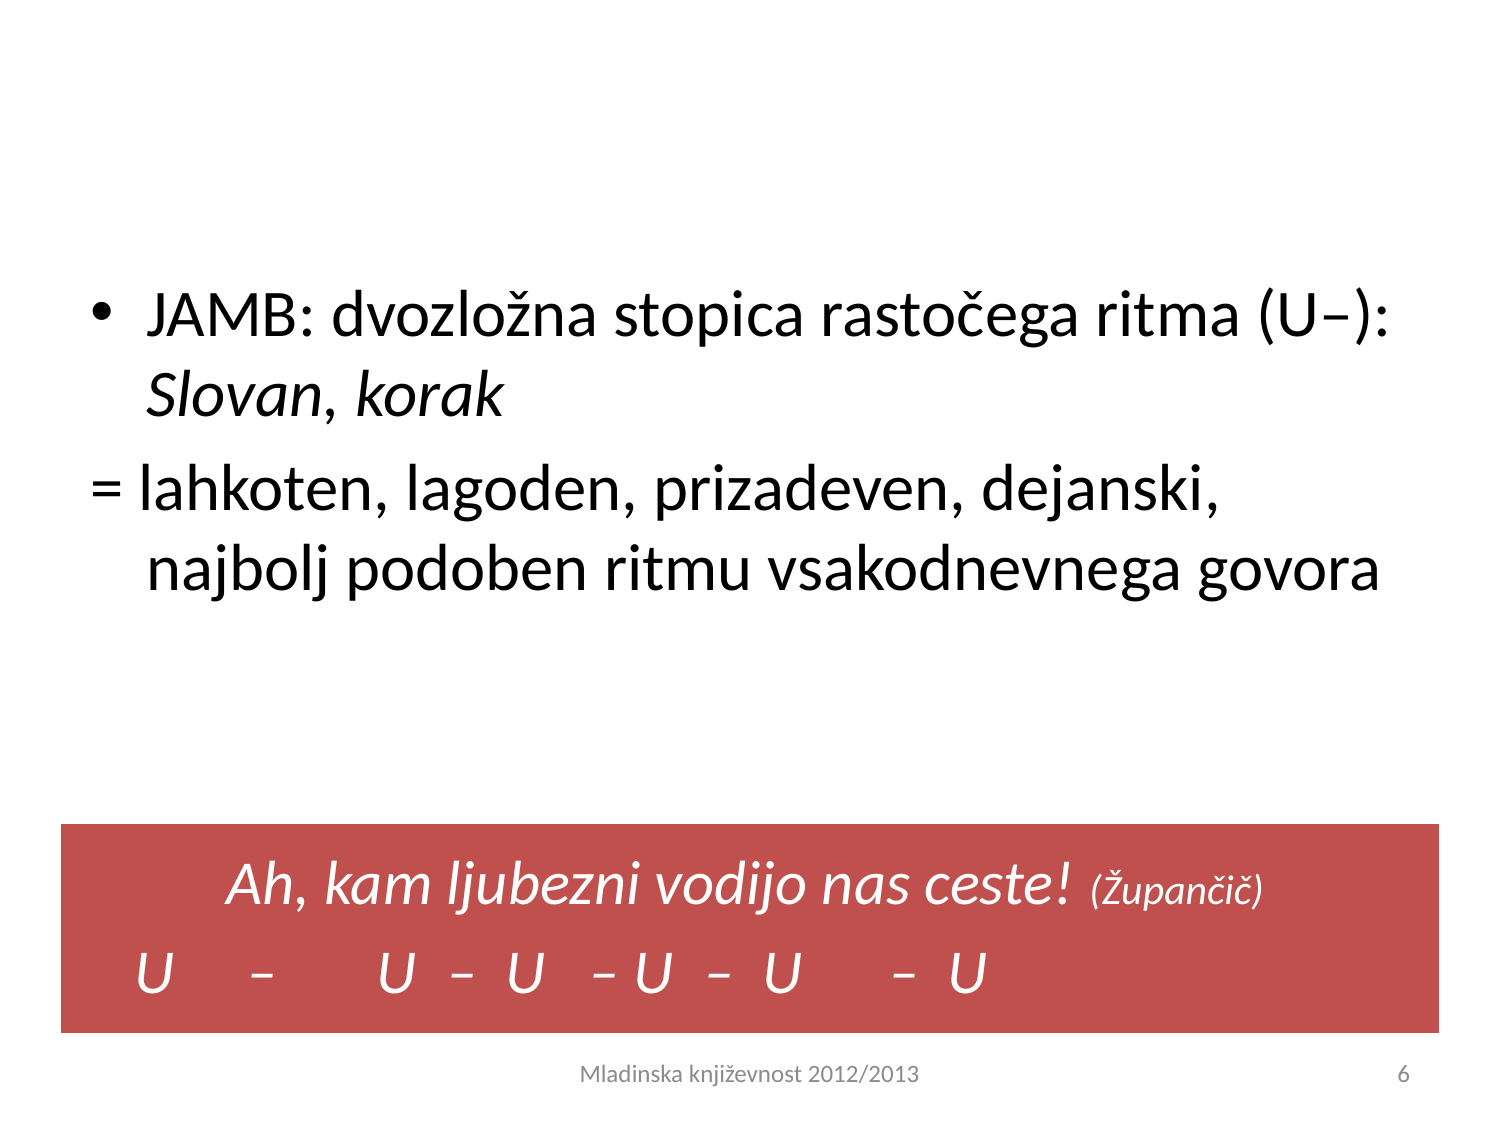

#
JAMB: dvozložna stopica rastočega ritma (U‒): Slovan, korak
= lahkoten, lagoden, prizadeven, dejanski, najbolj podoben ritmu vsakodnevnega govora
Ah, kam ljubezni vodijo nas ceste! (Župančič)
 U ‒ U ‒ U ‒ U ‒ U ‒ U
Mladinska književnost 2012/2013